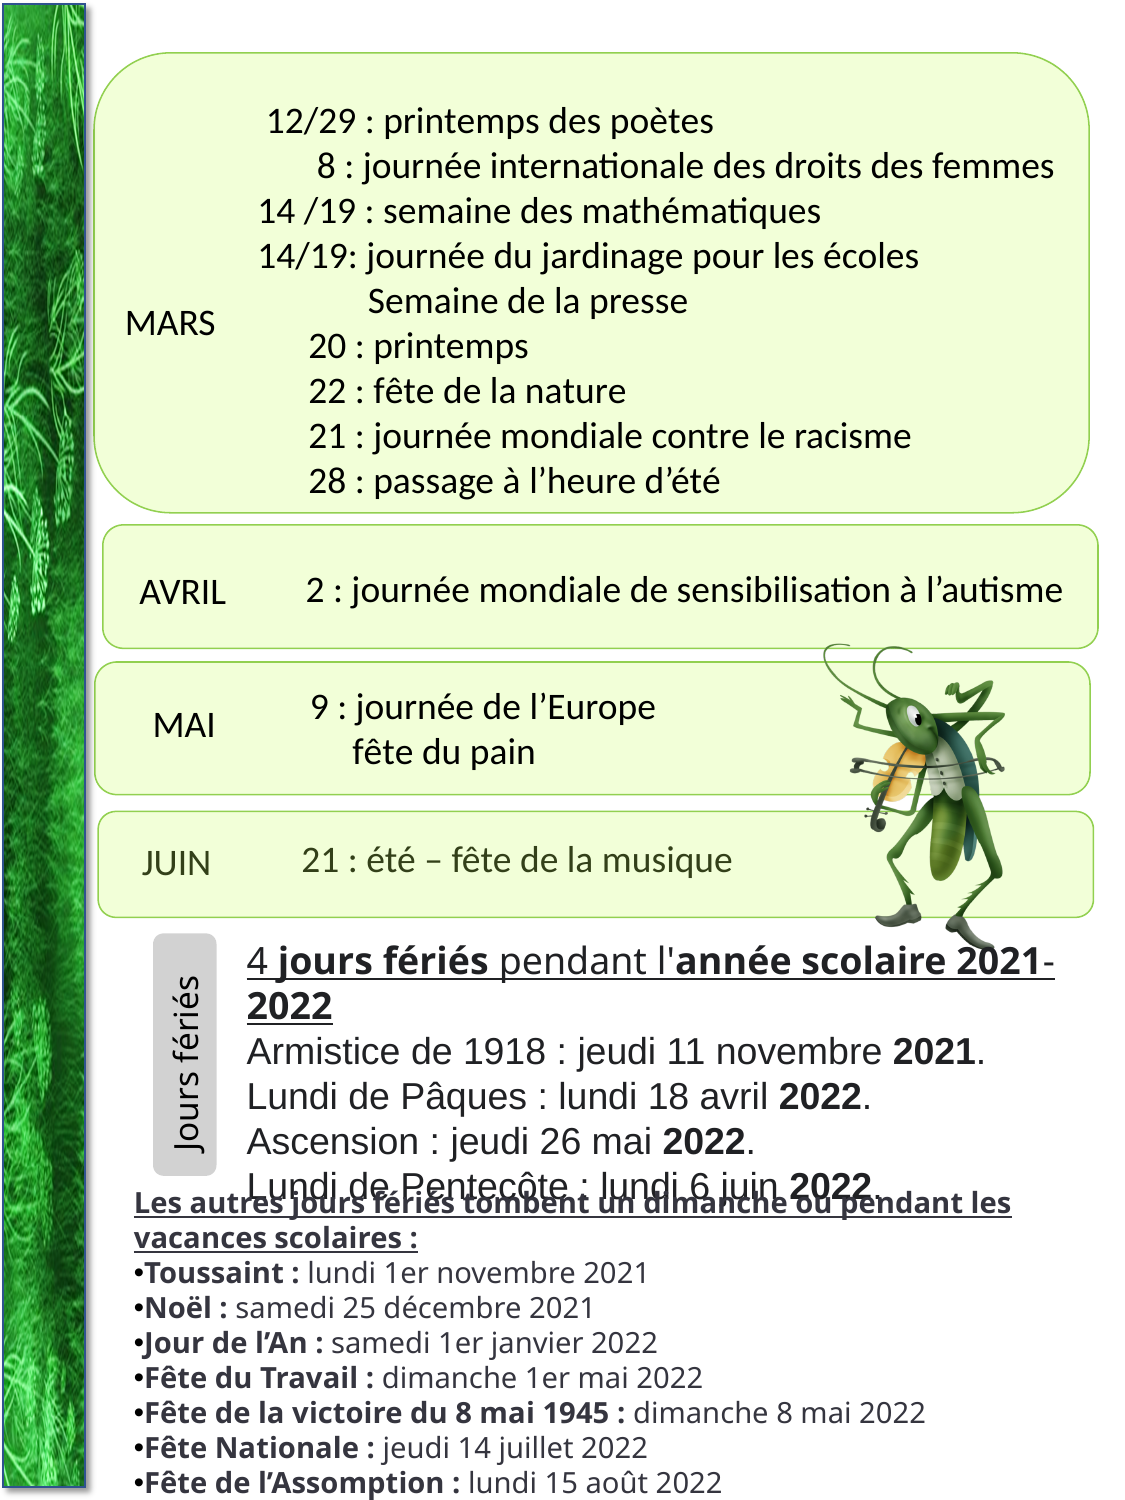

12/29 : printemps des poètes
 8 : journée internationale des droits des femmes
14 /19 : semaine des mathématiques
14/19: journée du jardinage pour les écoles
 Semaine de la presse
 20 : printemps
 22 : fête de la nature
 21 : journée mondiale contre le racisme
 28 : passage à l’heure d’été
MARS
 2 : journée mondiale de sensibilisation à l’autisme
AVRIL
 9 : journée de l’Europe
 fête du pain
MAI
 21 : été – fête de la musique
JUIN
4 jours fériés pendant l'année scolaire 2021-2022
Armistice de 1918 : jeudi 11 novembre 2021. Lundi de Pâques : lundi 18 avril 2022.
Ascension : jeudi 26 mai 2022.
Lundi de Pentecôte : lundi 6 juin 2022.
Jours fériés
Les autres jours fériés tombent un dimanche ou pendant les vacances scolaires :
Toussaint : lundi 1er novembre 2021
Noël : samedi 25 décembre 2021
Jour de l’An : samedi 1er janvier 2022
Fête du Travail : dimanche 1er mai 2022
Fête de la victoire du 8 mai 1945 : dimanche 8 mai 2022
Fête Nationale : jeudi 14 juillet 2022
Fête de l’Assomption : lundi 15 août 2022